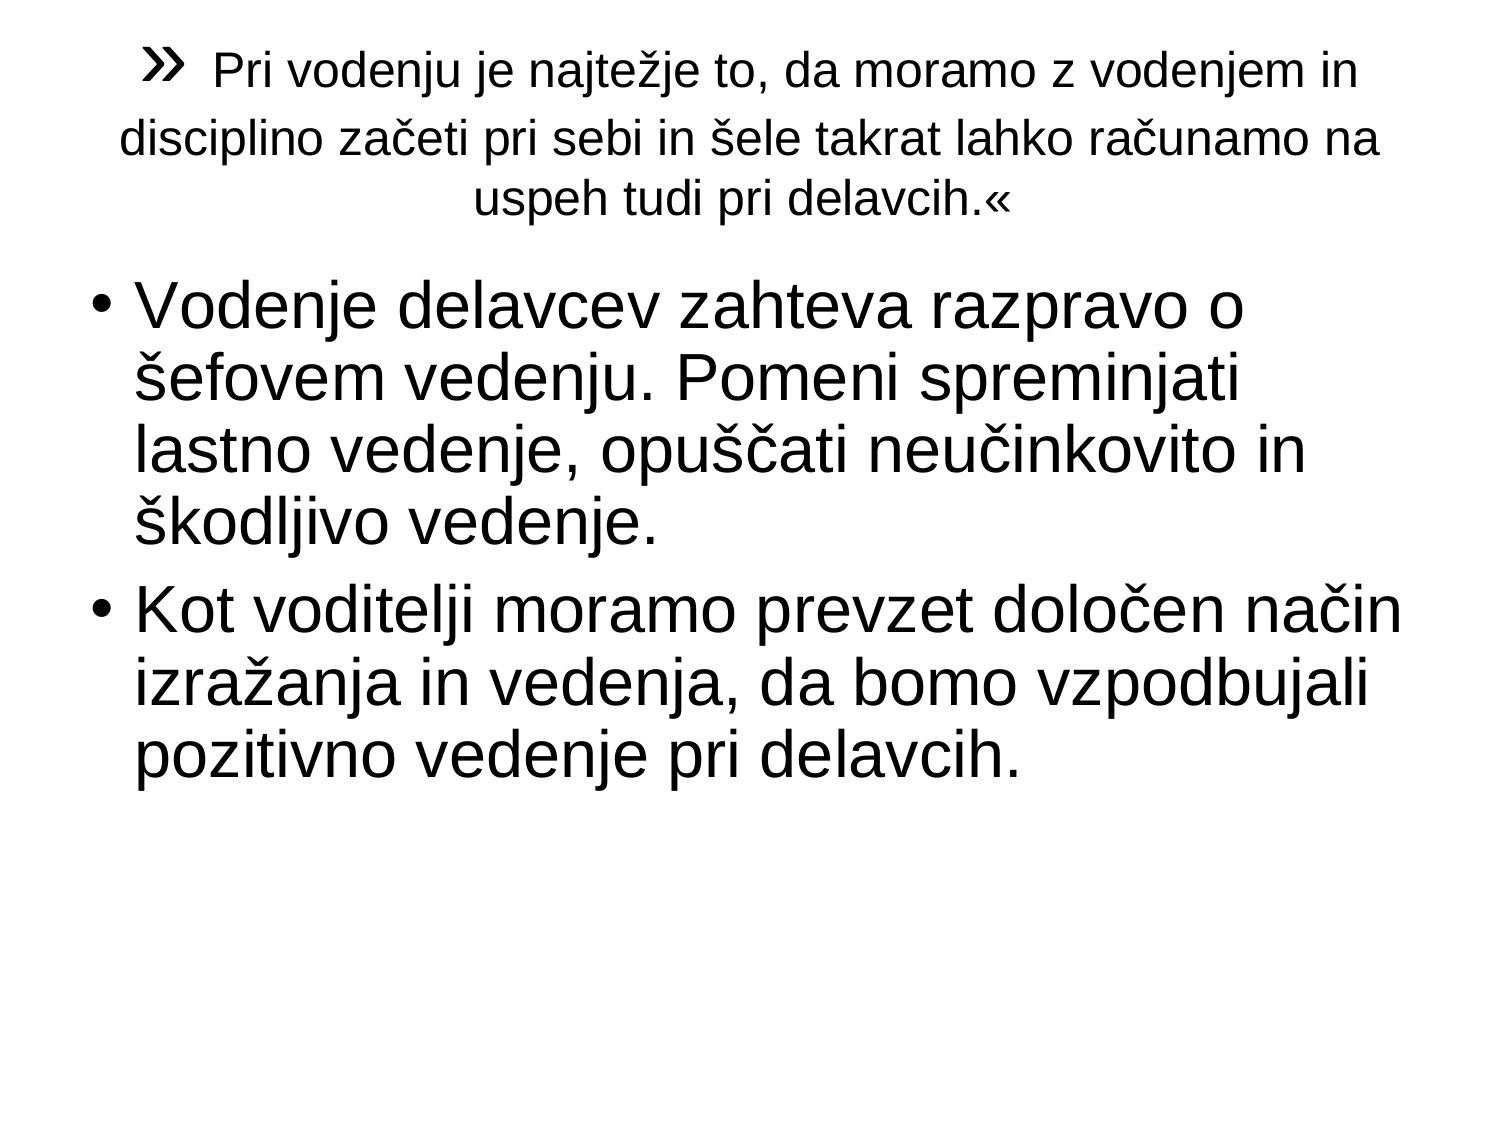

# » Pri vodenju je najtežje to, da moramo z vodenjem in disciplino začeti pri sebi in šele takrat lahko računamo na uspeh tudi pri delavcih.«
Vodenje delavcev zahteva razpravo o šefovem vedenju. Pomeni spreminjati lastno vedenje, opuščati neučinkovito in škodljivo vedenje.
Kot voditelji moramo prevzet določen način izražanja in vedenja, da bomo vzpodbujali pozitivno vedenje pri delavcih.